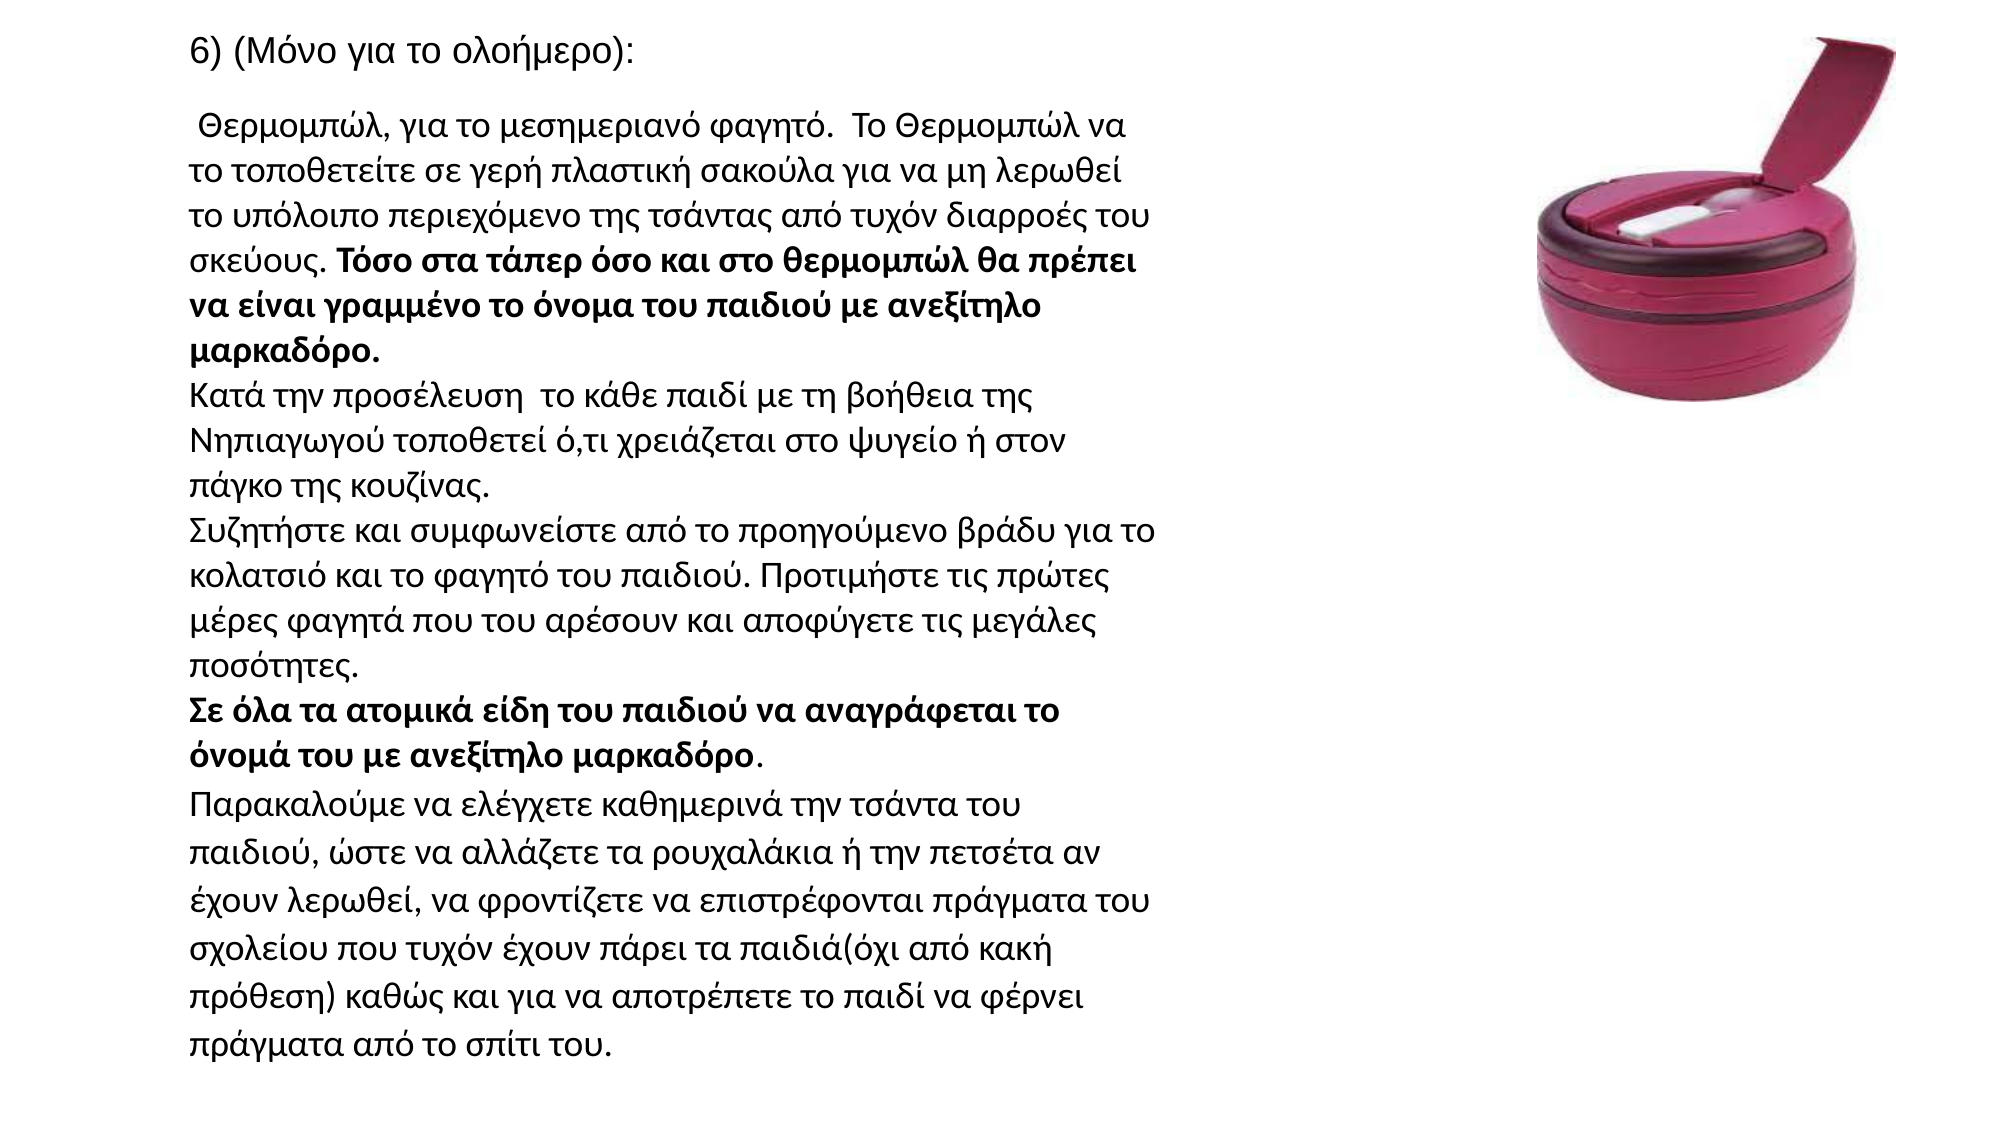

6) (Μόνο για το ολοήμερο):
 Θερμομπώλ, για το μεσημεριανό φαγητό. Το Θερμομπώλ να το τοποθετείτε σε γερή πλαστική σακούλα για να μη λερωθεί το υπόλοιπο περιεχόμενο της τσάντας από τυχόν διαρροές του σκεύους. Τόσο στα τάπερ όσο και στο θερμομπώλ θα πρέπει να είναι γραμμένο το όνομα του παιδιού με ανεξίτηλο μαρκαδόρο.
Κατά την προσέλευση το κάθε παιδί με τη βοήθεια της Νηπιαγωγού τοποθετεί ό,τι χρειάζεται στο ψυγείο ή στον πάγκο της κουζίνας.
Συζητήστε και συμφωνείστε από το προηγούμενο βράδυ για το κολατσιό και το φαγητό του παιδιού. Προτιμήστε τις πρώτες μέρες φαγητά που του αρέσουν και αποφύγετε τις μεγάλες ποσότητες.
Σε όλα τα ατομικά είδη του παιδιού να αναγράφεται το όνομά του με ανεξίτηλο μαρκαδόρο.
Παρακαλούμε να ελέγχετε καθημερινά την τσάντα του παιδιού, ώστε να αλλάζετε τα ρουχαλάκια ή την πετσέτα αν έχουν λερωθεί, να φροντίζετε να επιστρέφονται πράγματα του σχολείου που τυχόν έχουν πάρει τα παιδιά(όχι από κακή πρόθεση) καθώς και για να αποτρέπετε το παιδί να φέρνει πράγματα από το σπίτι του.